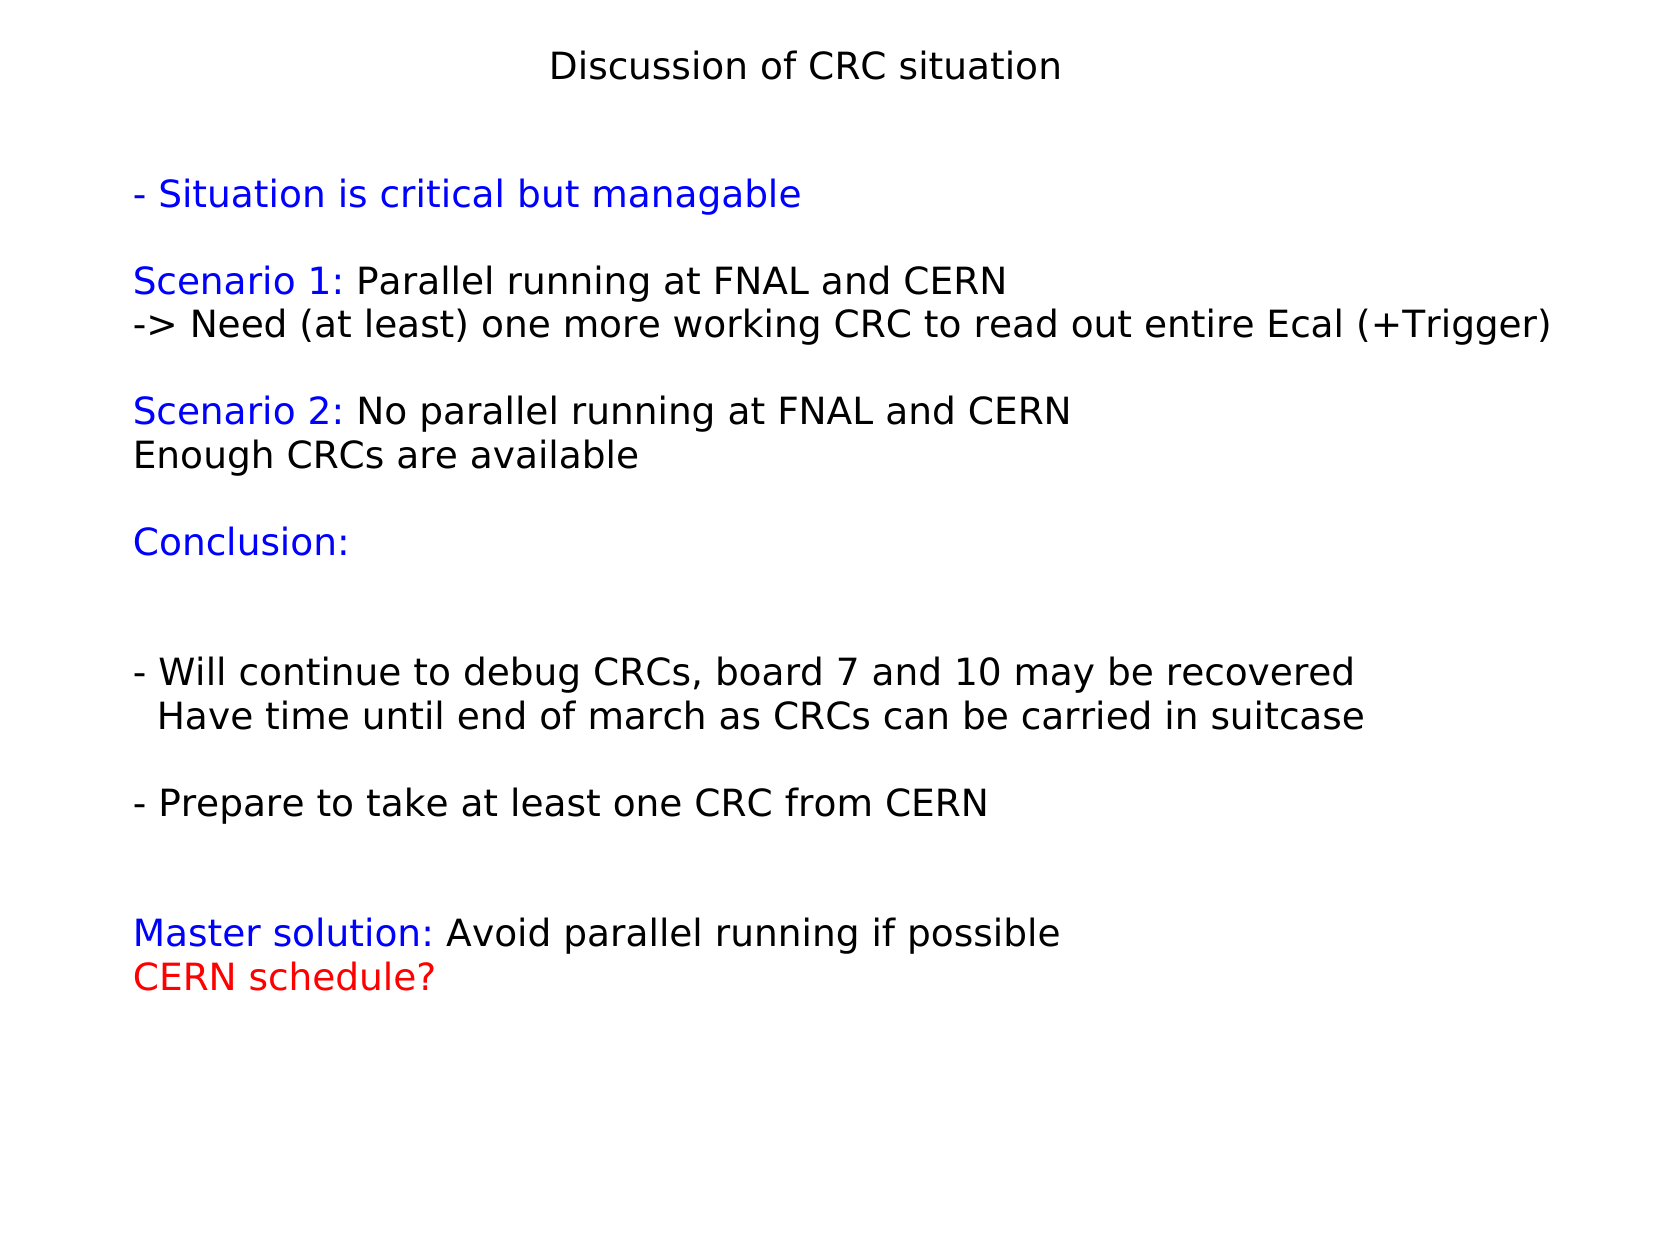

Discussion of CRC situation
- Situation is critical but managable
Scenario 1: Parallel running at FNAL and CERN
-> Need (at least) one more working CRC to read out entire Ecal (+Trigger)
Scenario 2: No parallel running at FNAL and CERN
Enough CRCs are available
Conclusion:
- Will continue to debug CRCs, board 7 and 10 may be recovered
 Have time until end of march as CRCs can be carried in suitcase
- Prepare to take at least one CRC from CERN
Master solution: Avoid parallel running if possible
CERN schedule?